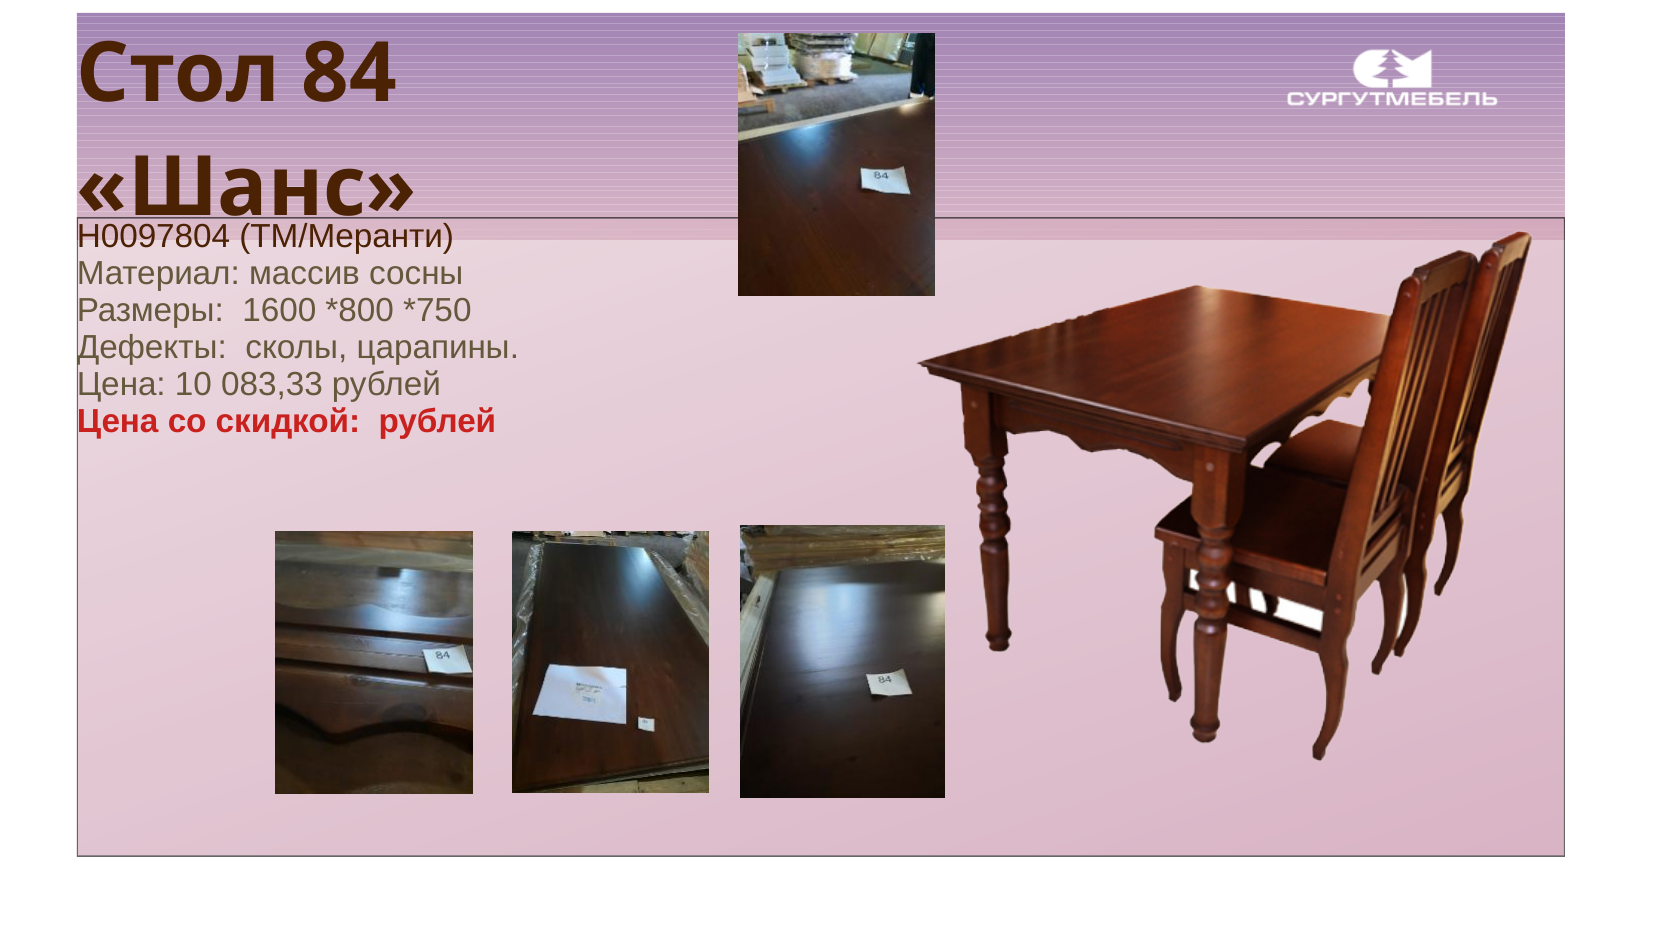

# Стол 84 «Шанс»
Н0097804 (ТМ/Меранти)
Материал: массив сосны
Размеры: 1600 *800 *750
Дефекты: сколы, царапины.
Цена: 10 083,33 рублей
Цена со скидкой: рублей